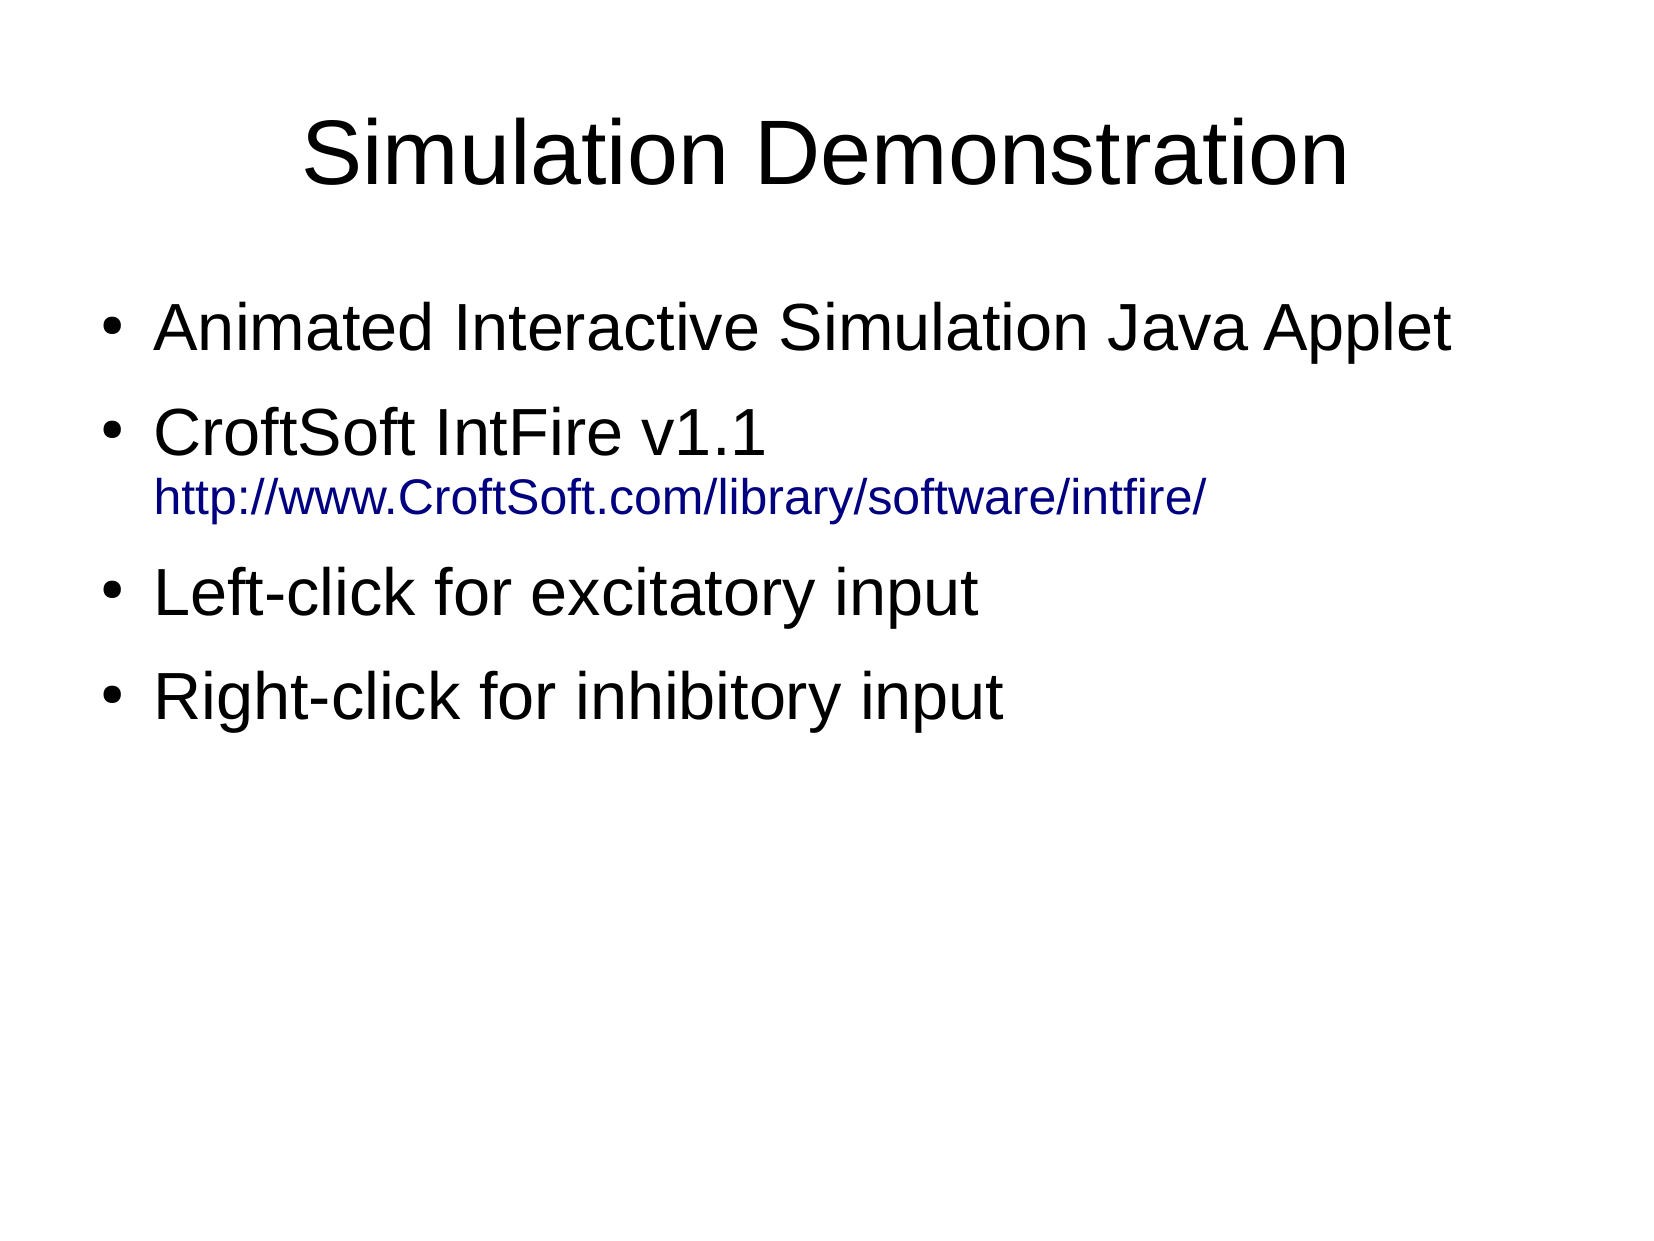

# Simulation Demonstration
Animated Interactive Simulation Java Applet
CroftSoft IntFire v1.1
http://www.CroftSoft.com/library/software/intfire/
Left-click for excitatory input
Right-click for inhibitory input